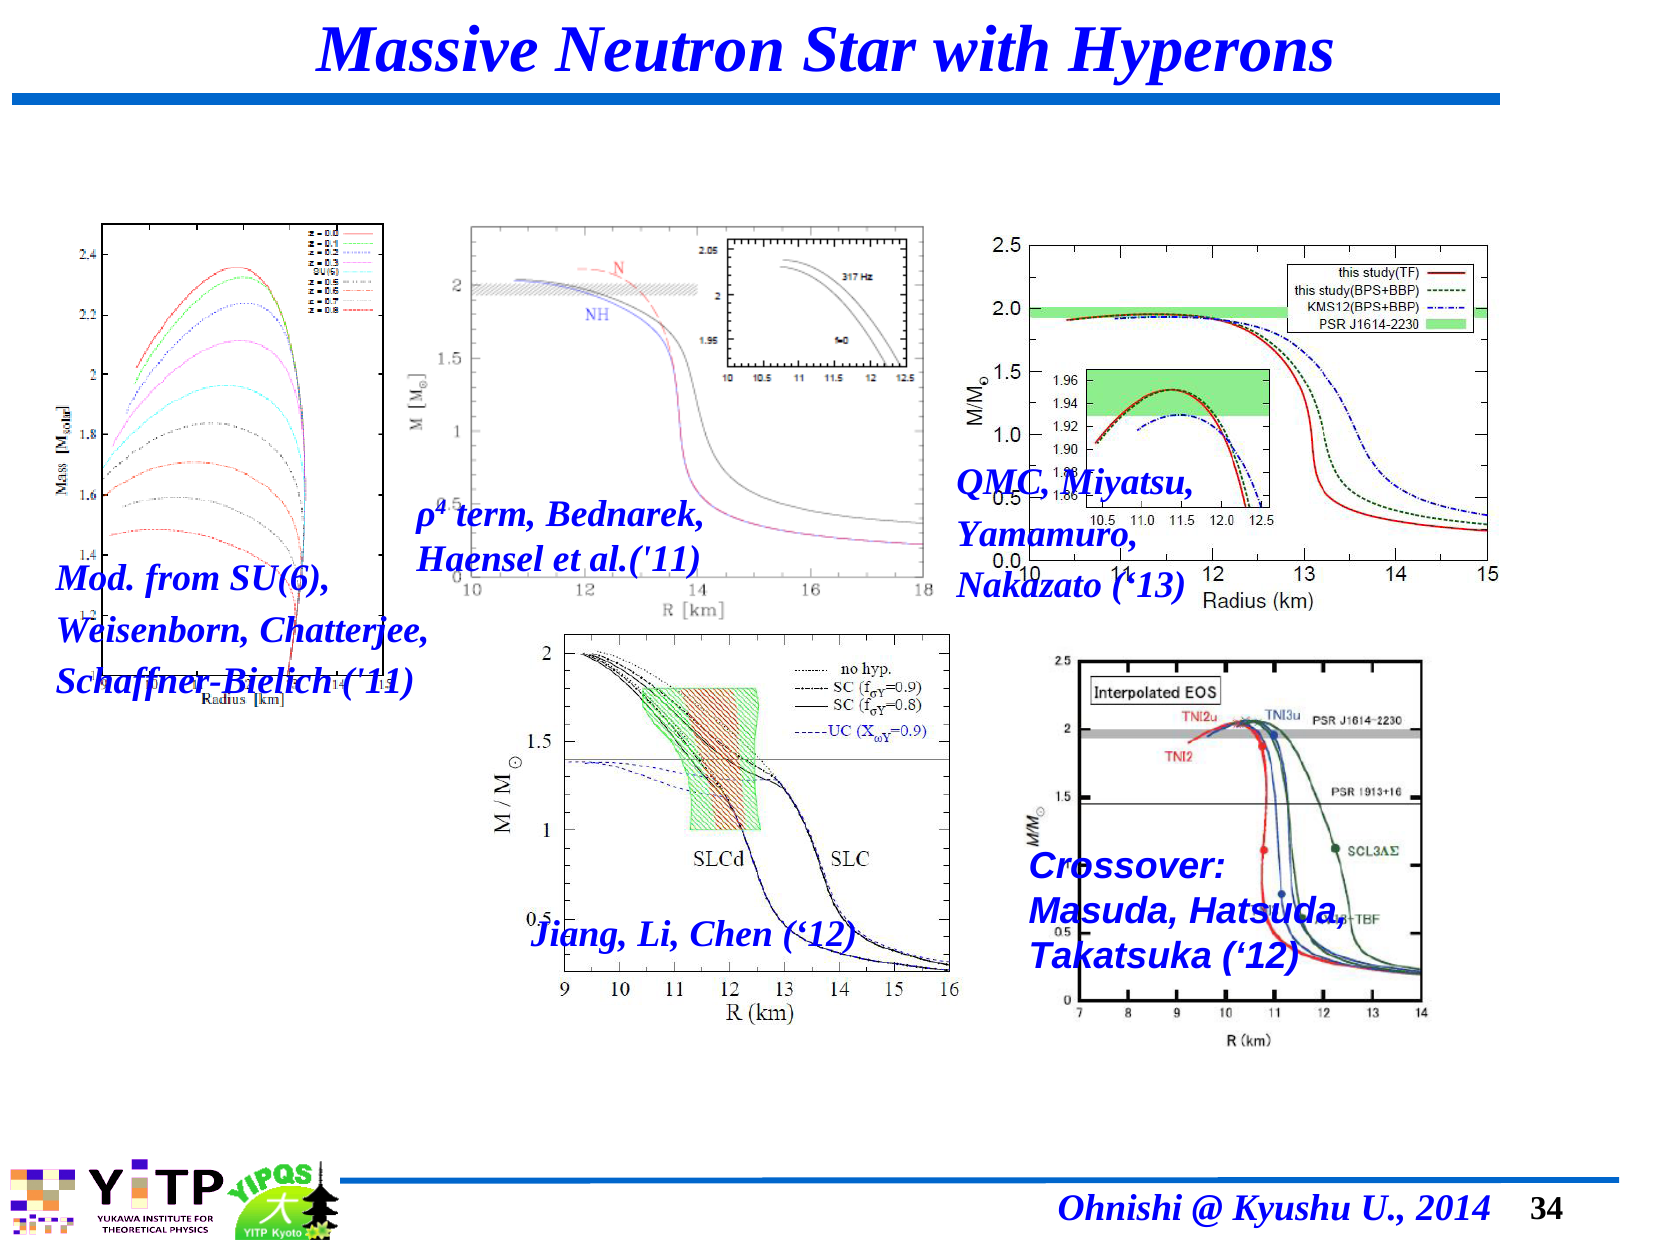

# Massive Neutron Star with Hyperons
Mod. from SU(6),
Weisenborn, Chatterjee, Schaffner-Bielich ('11)
ρ4 term, Bednarek,
Haensel et al.('11)
QMC, Miyatsu,
Yamamuro,
Nakazato (‘13)
Jiang, Li, Chen (‘12)
Crossover:
Masuda, Hatsuda,
Takatsuka (‘12)